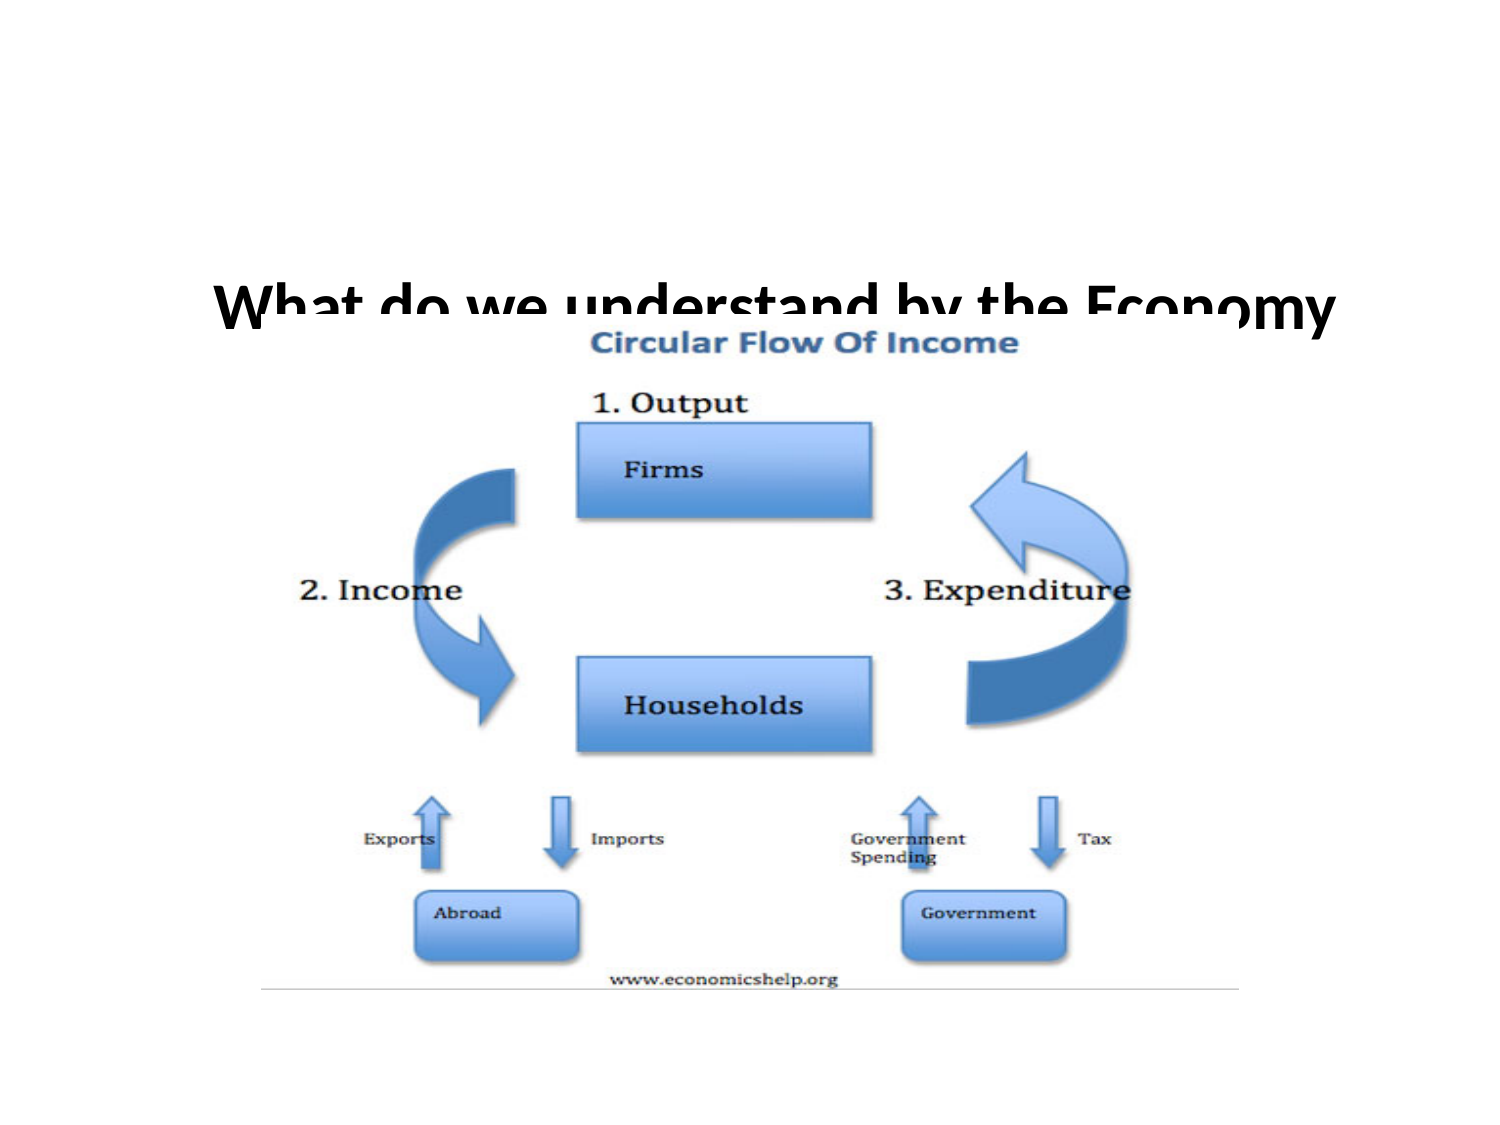

# What do we understand by the Economy